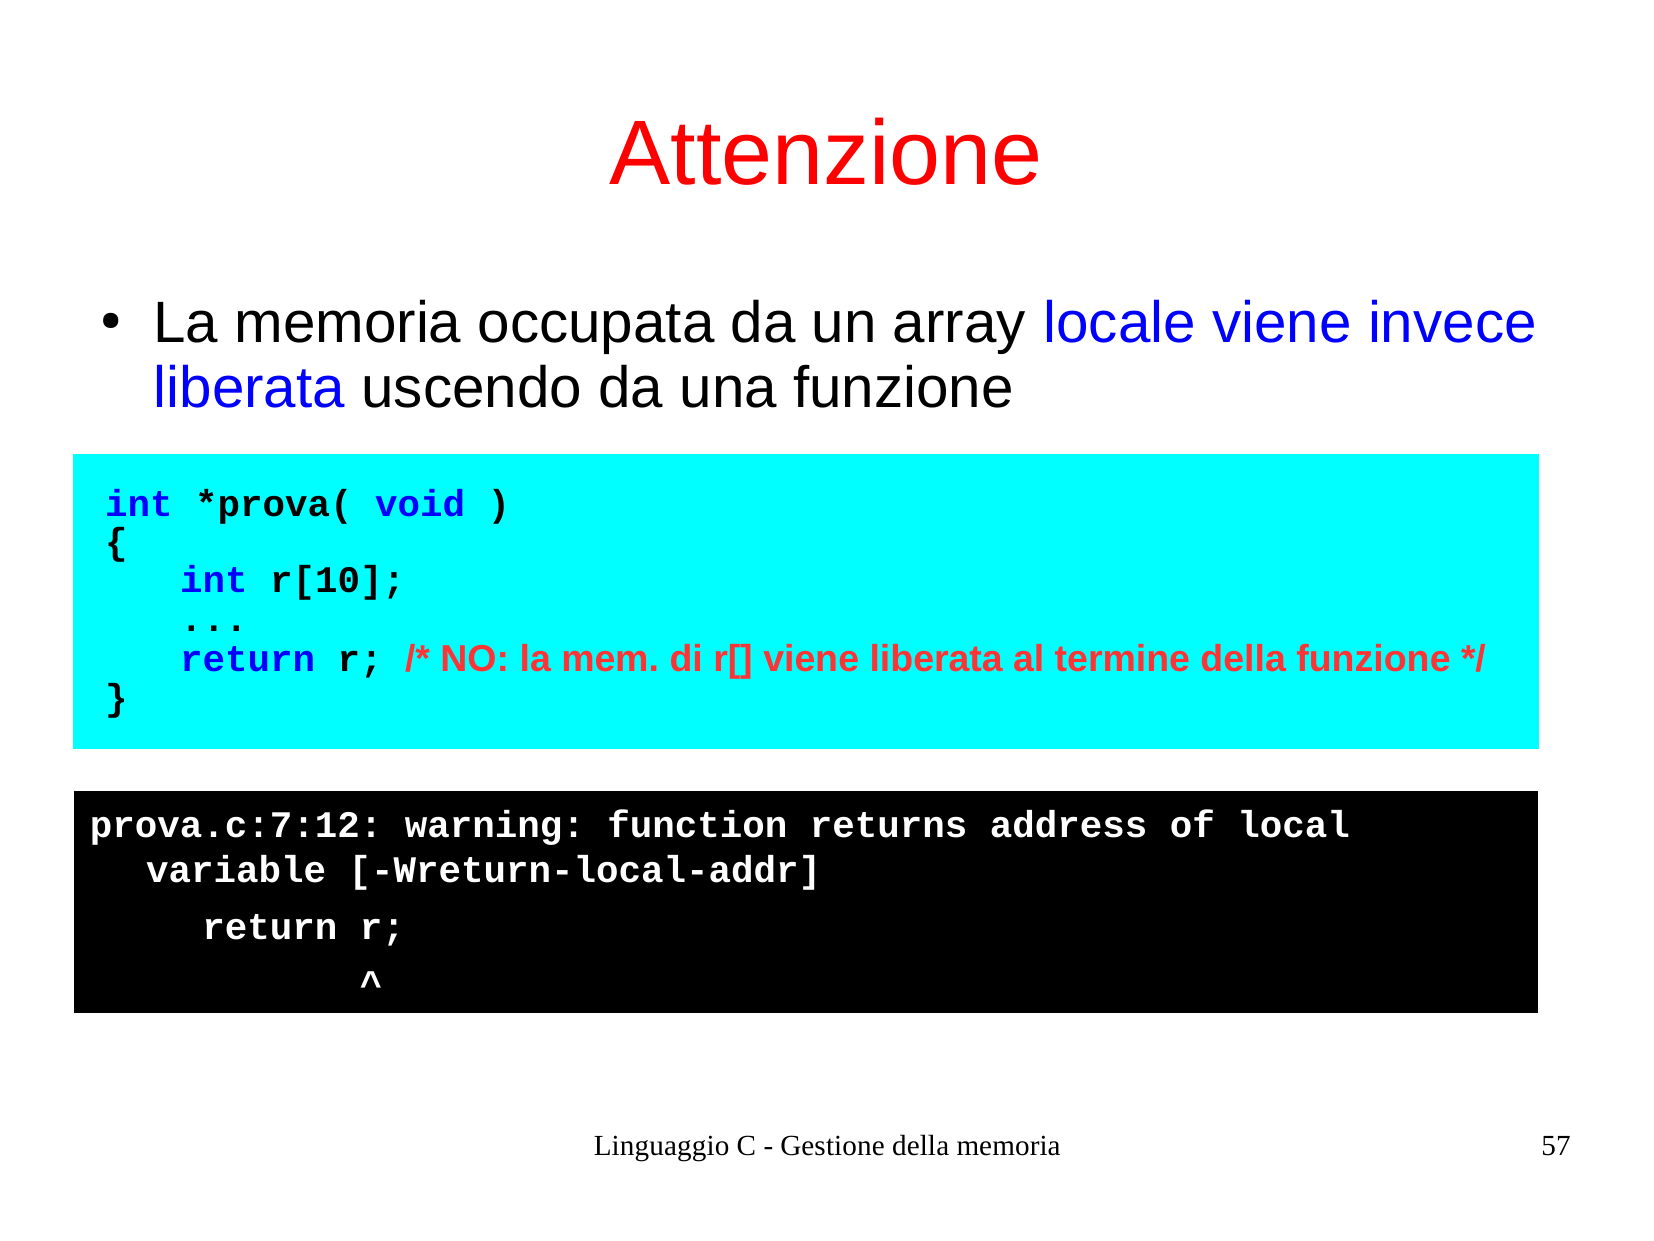

# Attenzione
La memoria occupata da un array locale viene invece liberata uscendo da una funzione
int *prova( void )
{
	int r[10];
	...
	return r; /* NO: la mem. di r[] viene liberata al termine della funzione */
}
prova.c:7:12: warning: function returns address of local variable [-Wreturn-local-addr]
 return r;
 ^
Linguaggio C - Gestione della memoria
57